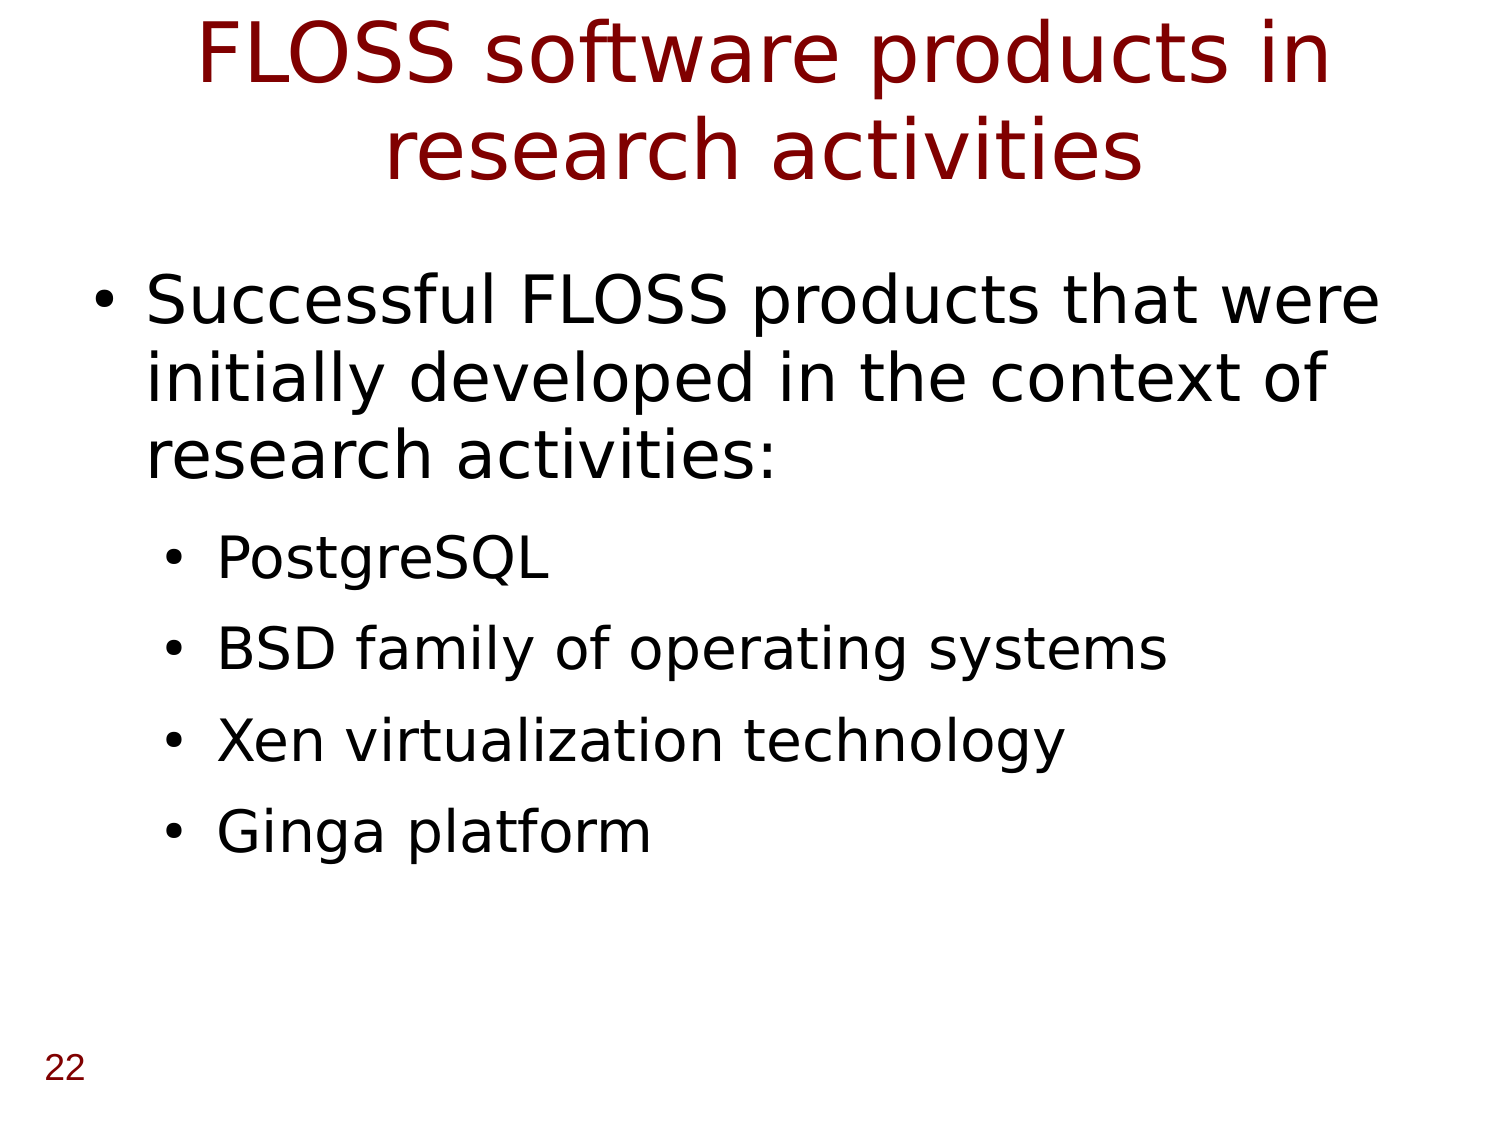

# FLOSS software products in research activities
Successful FLOSS products that were initially developed in the context of research activities:
PostgreSQL
BSD family of operating systems
Xen virtualization technology
Ginga platform